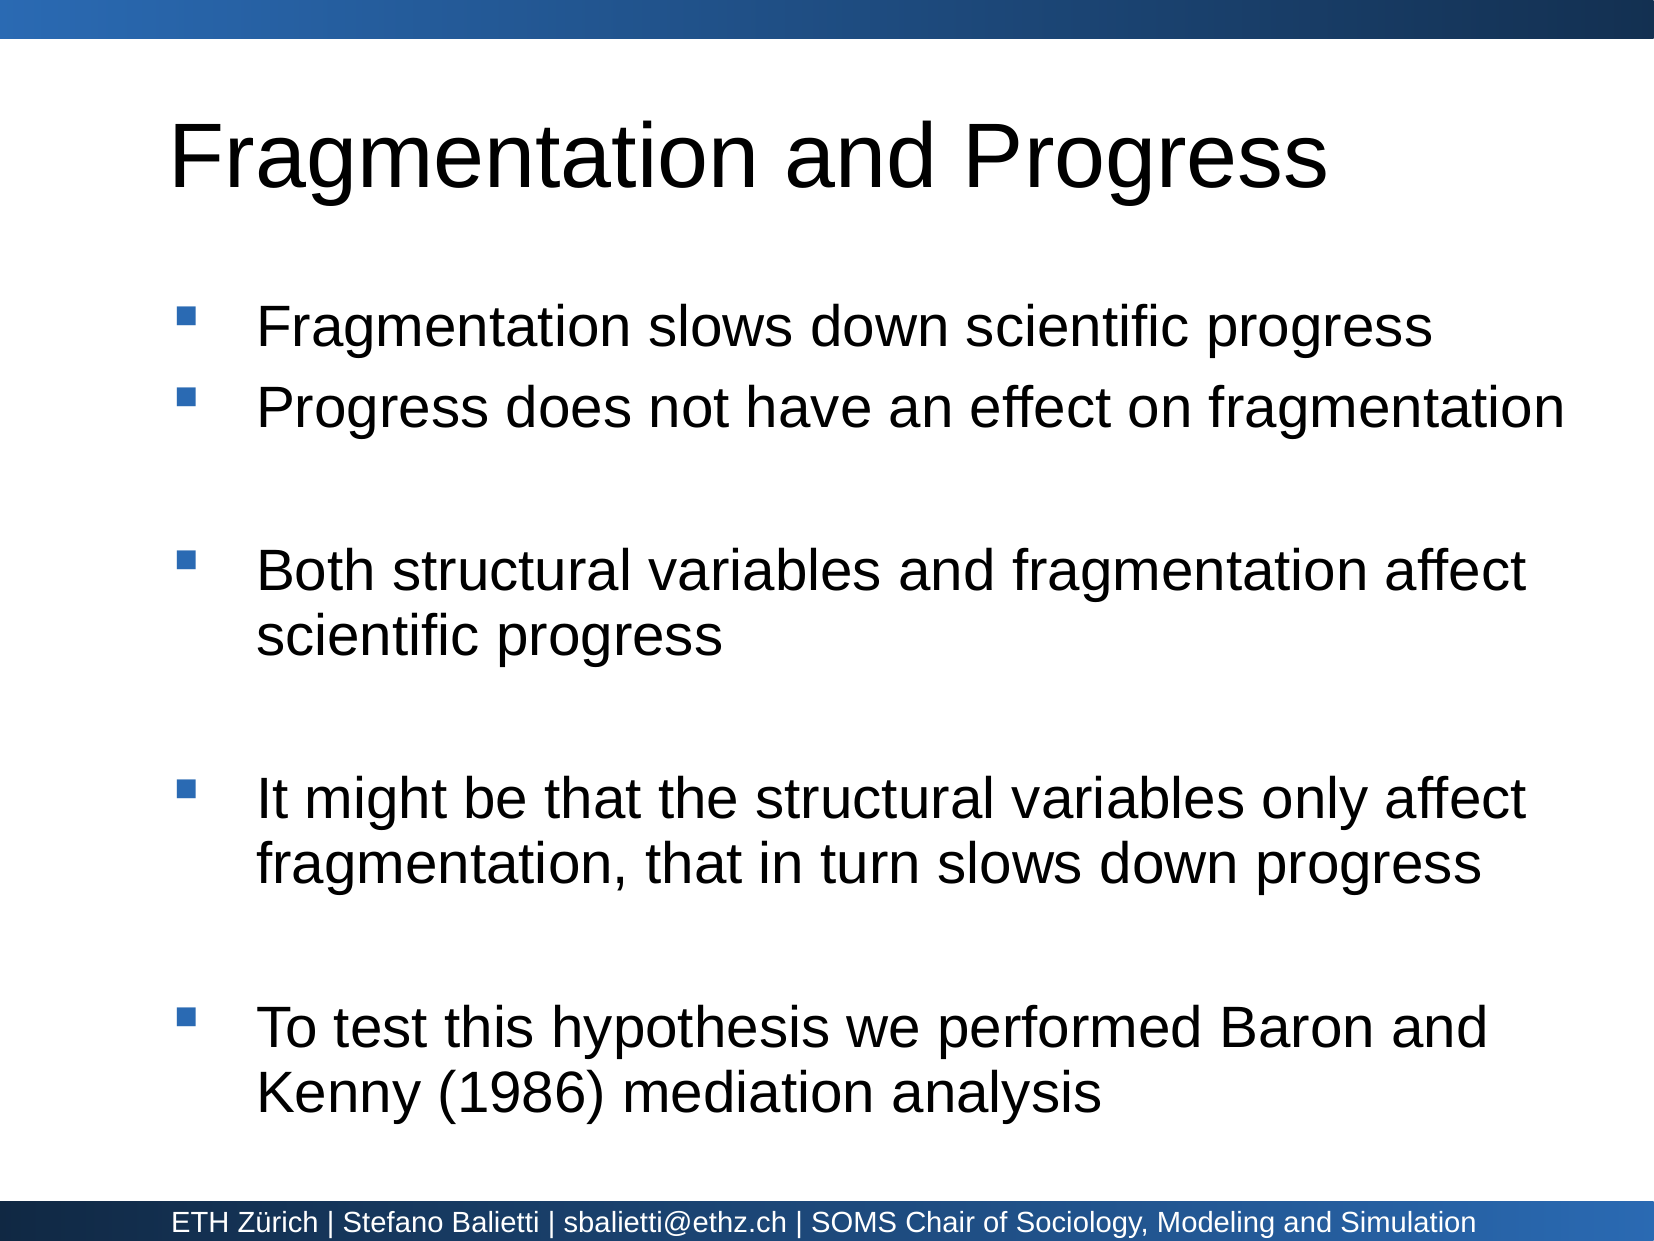

# Fragmentation and Progress
Fragmentation slows down scientific progress
Progress does not have an effect on fragmentation
Both structural variables and fragmentation affect scientific progress
It might be that the structural variables only affect fragmentation, that in turn slows down progress
To test this hypothesis we performed Baron and Kenny (1986) mediation analysis
 ETH Zürich | Stefano Balietti | sbalietti@ethz.ch | SOMS Chair of Sociology, Modeling and Simulation